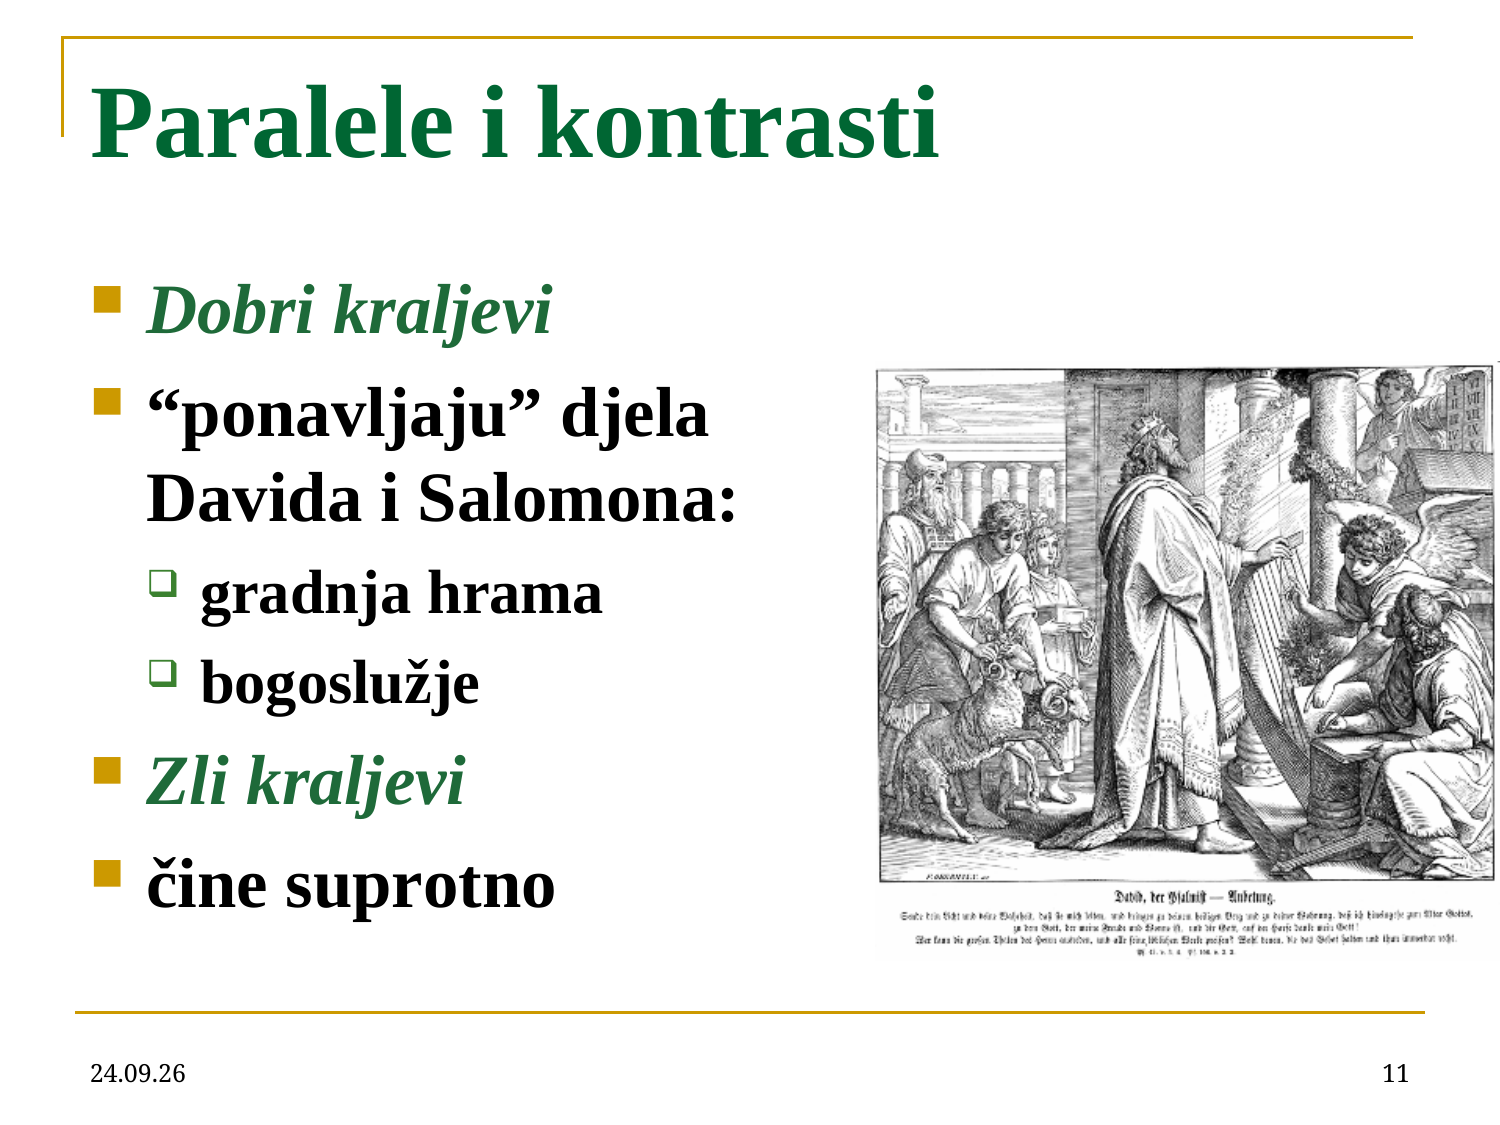

# Paralele i kontrasti
Dobri kraljevi
“ponavljaju” djela
Davida i Salomona:
gradnja hrama
bogoslužje
Zli kraljevi
čine suprotno